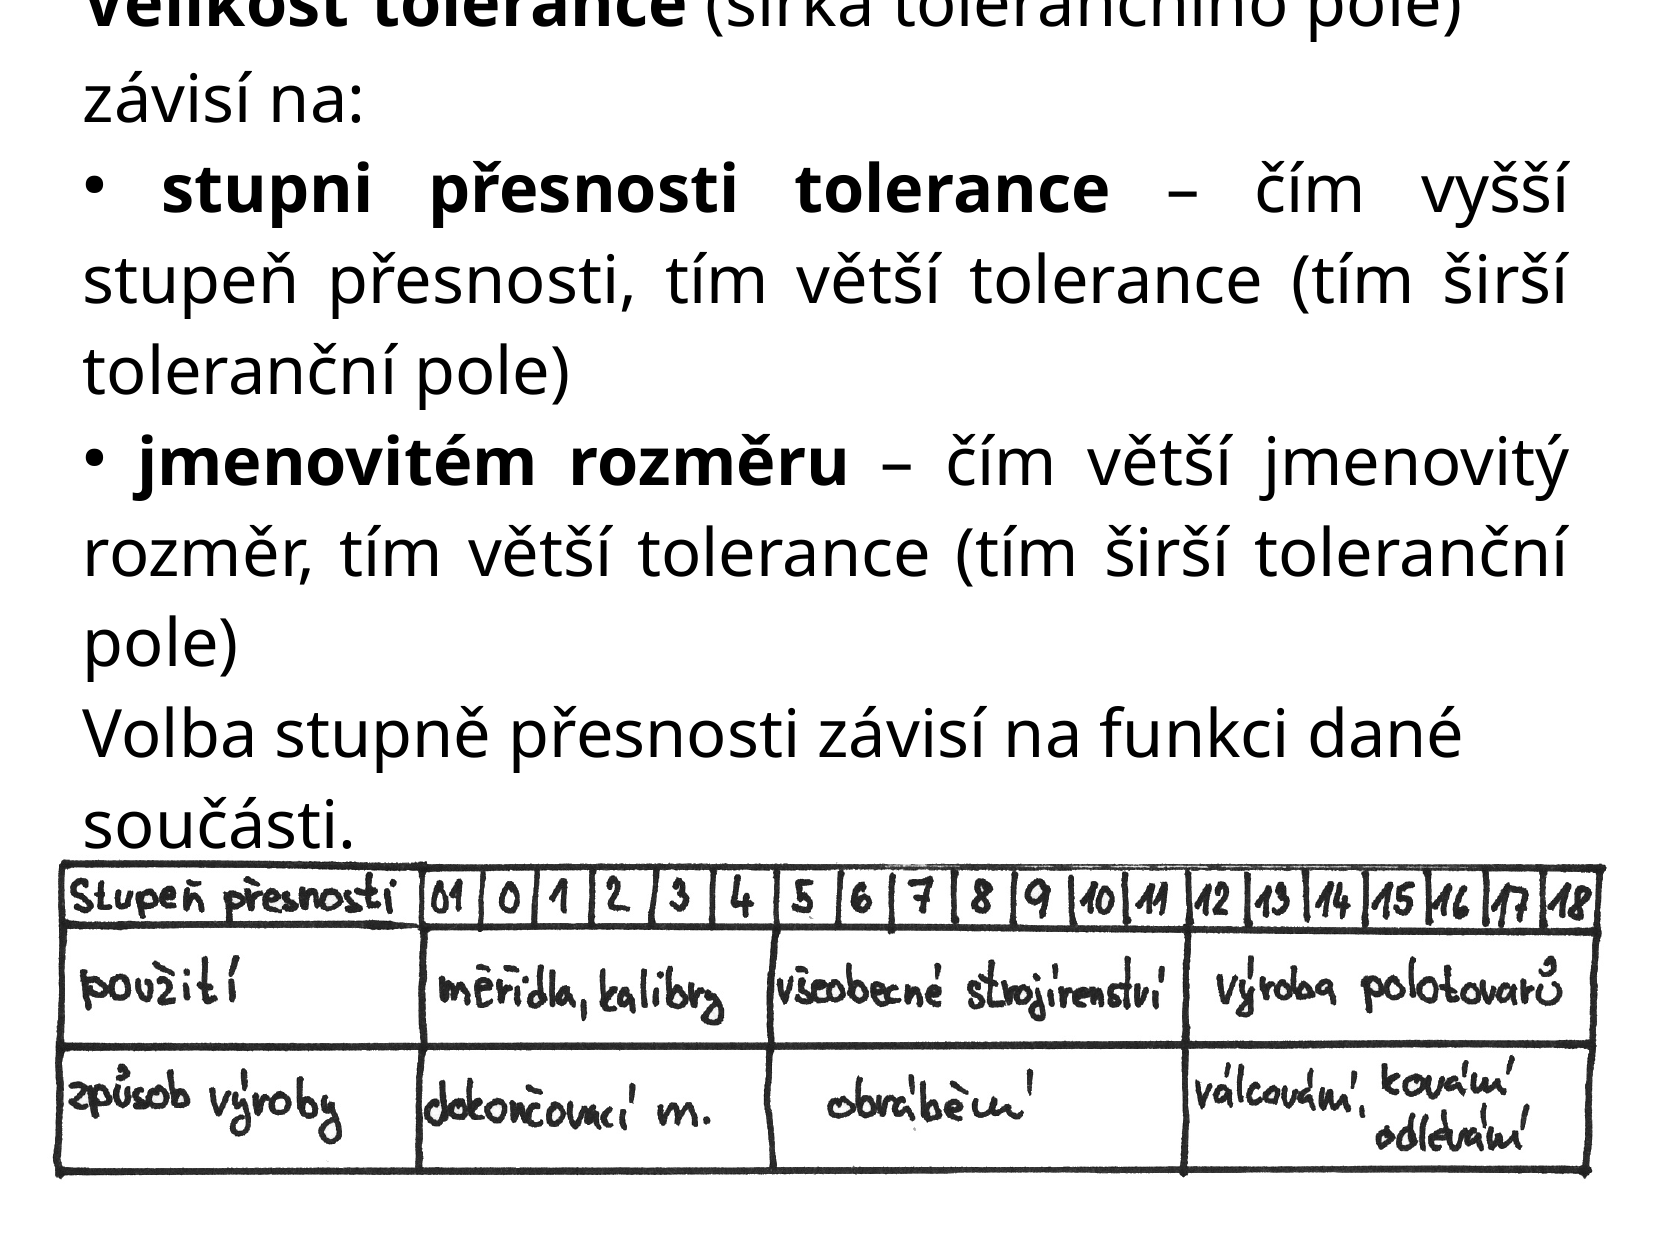

# Velikost tolerance (šířka tolerančního pole) závisí na:
 stupni přesnosti tolerance – čím vyšší stupeň přesnosti, tím větší tolerance (tím širší toleranční pole)
 jmenovitém rozměru – čím větší jmenovitý rozměr, tím větší tolerance (tím širší toleranční pole)
Volba stupně přesnosti závisí na funkci dané součásti.
| | | | | | | | | | | | | | | | | | | | |
| --- | --- | --- | --- | --- | --- | --- | --- | --- | --- | --- | --- | --- | --- | --- | --- | --- | --- | --- | --- |
| | | | | | | | | | | | | | | | | | | | |
| | | | | | | | | | | | | | | | | | | | |